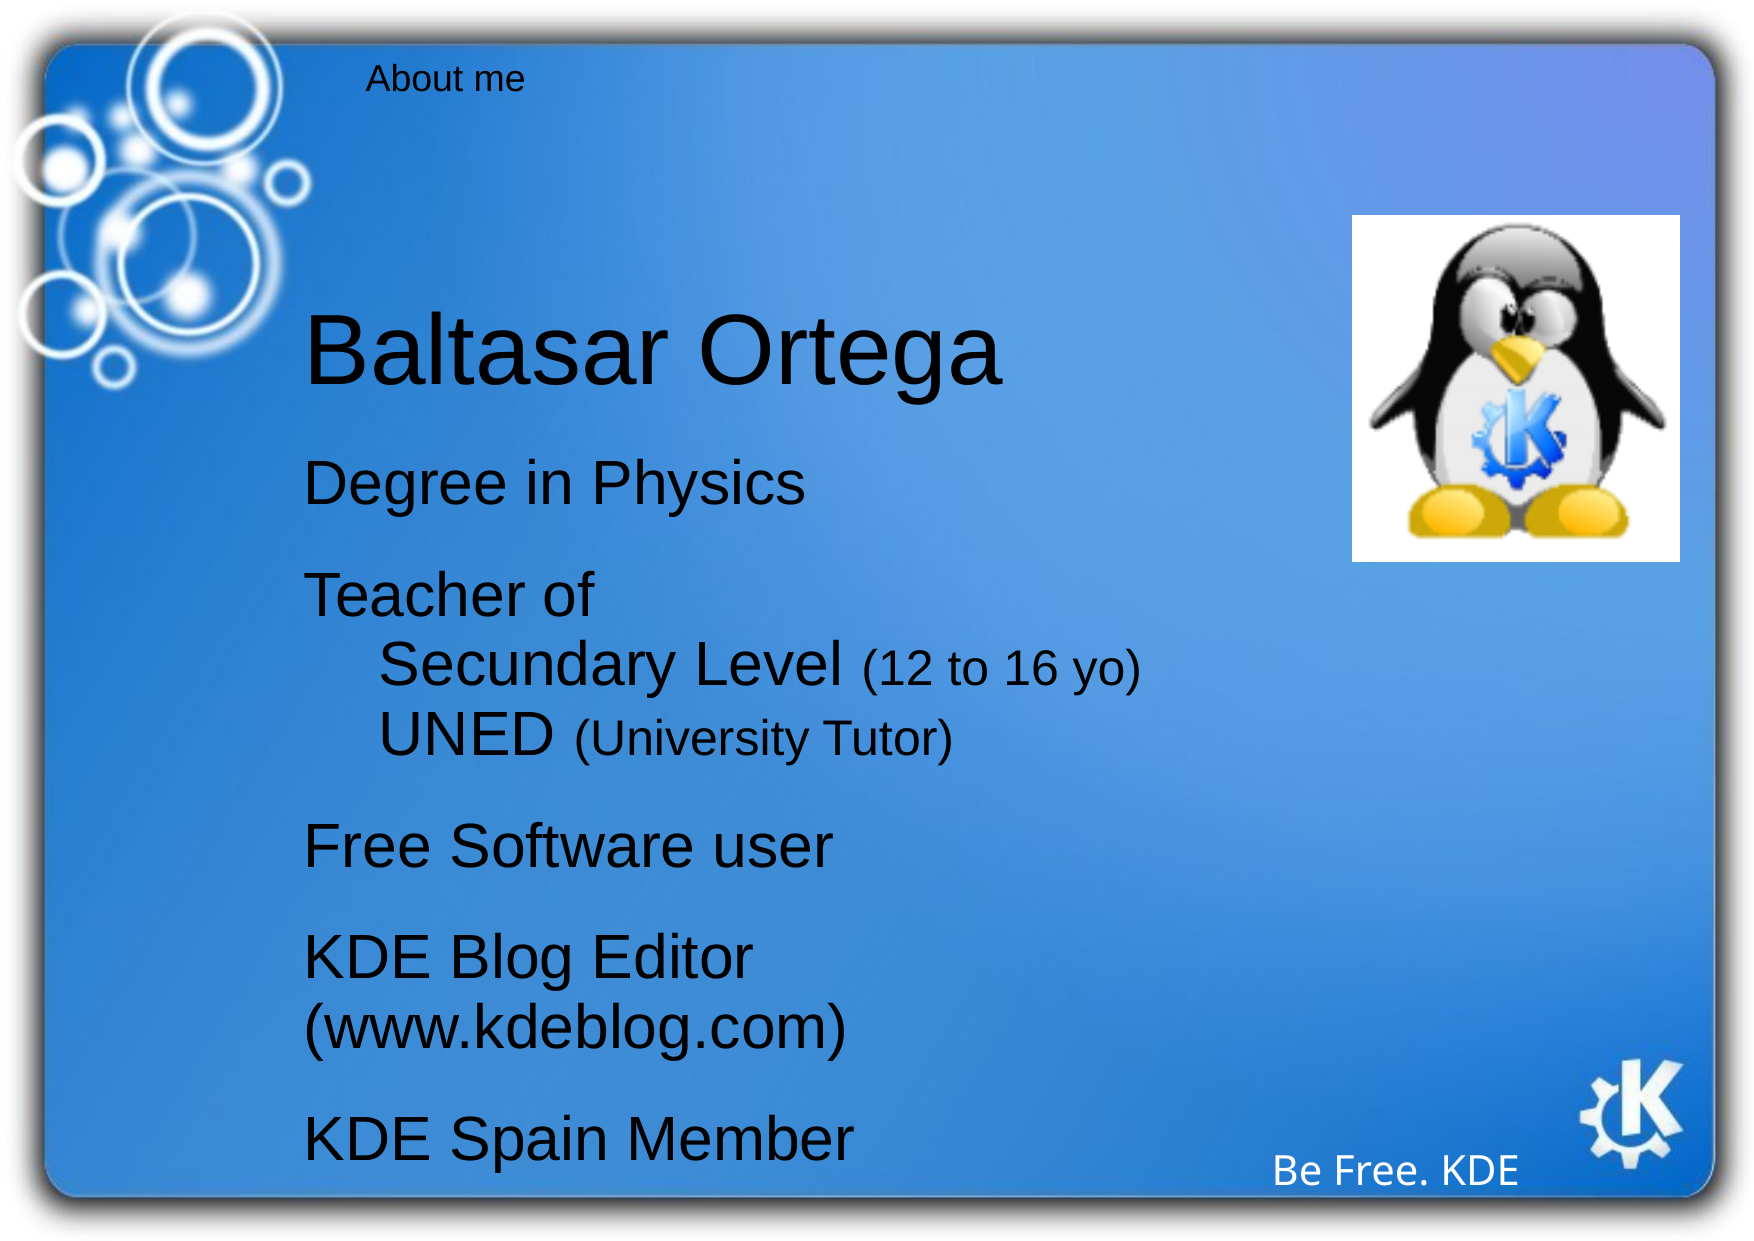

About me
Baltasar Ortega
Degree in Physics
Teacher of
	Secundary Level (12 to 16 yo)
	UNED (University Tutor)
Free Software user
KDE Blog Editor (www.kdeblog.com)
KDE Spain Member